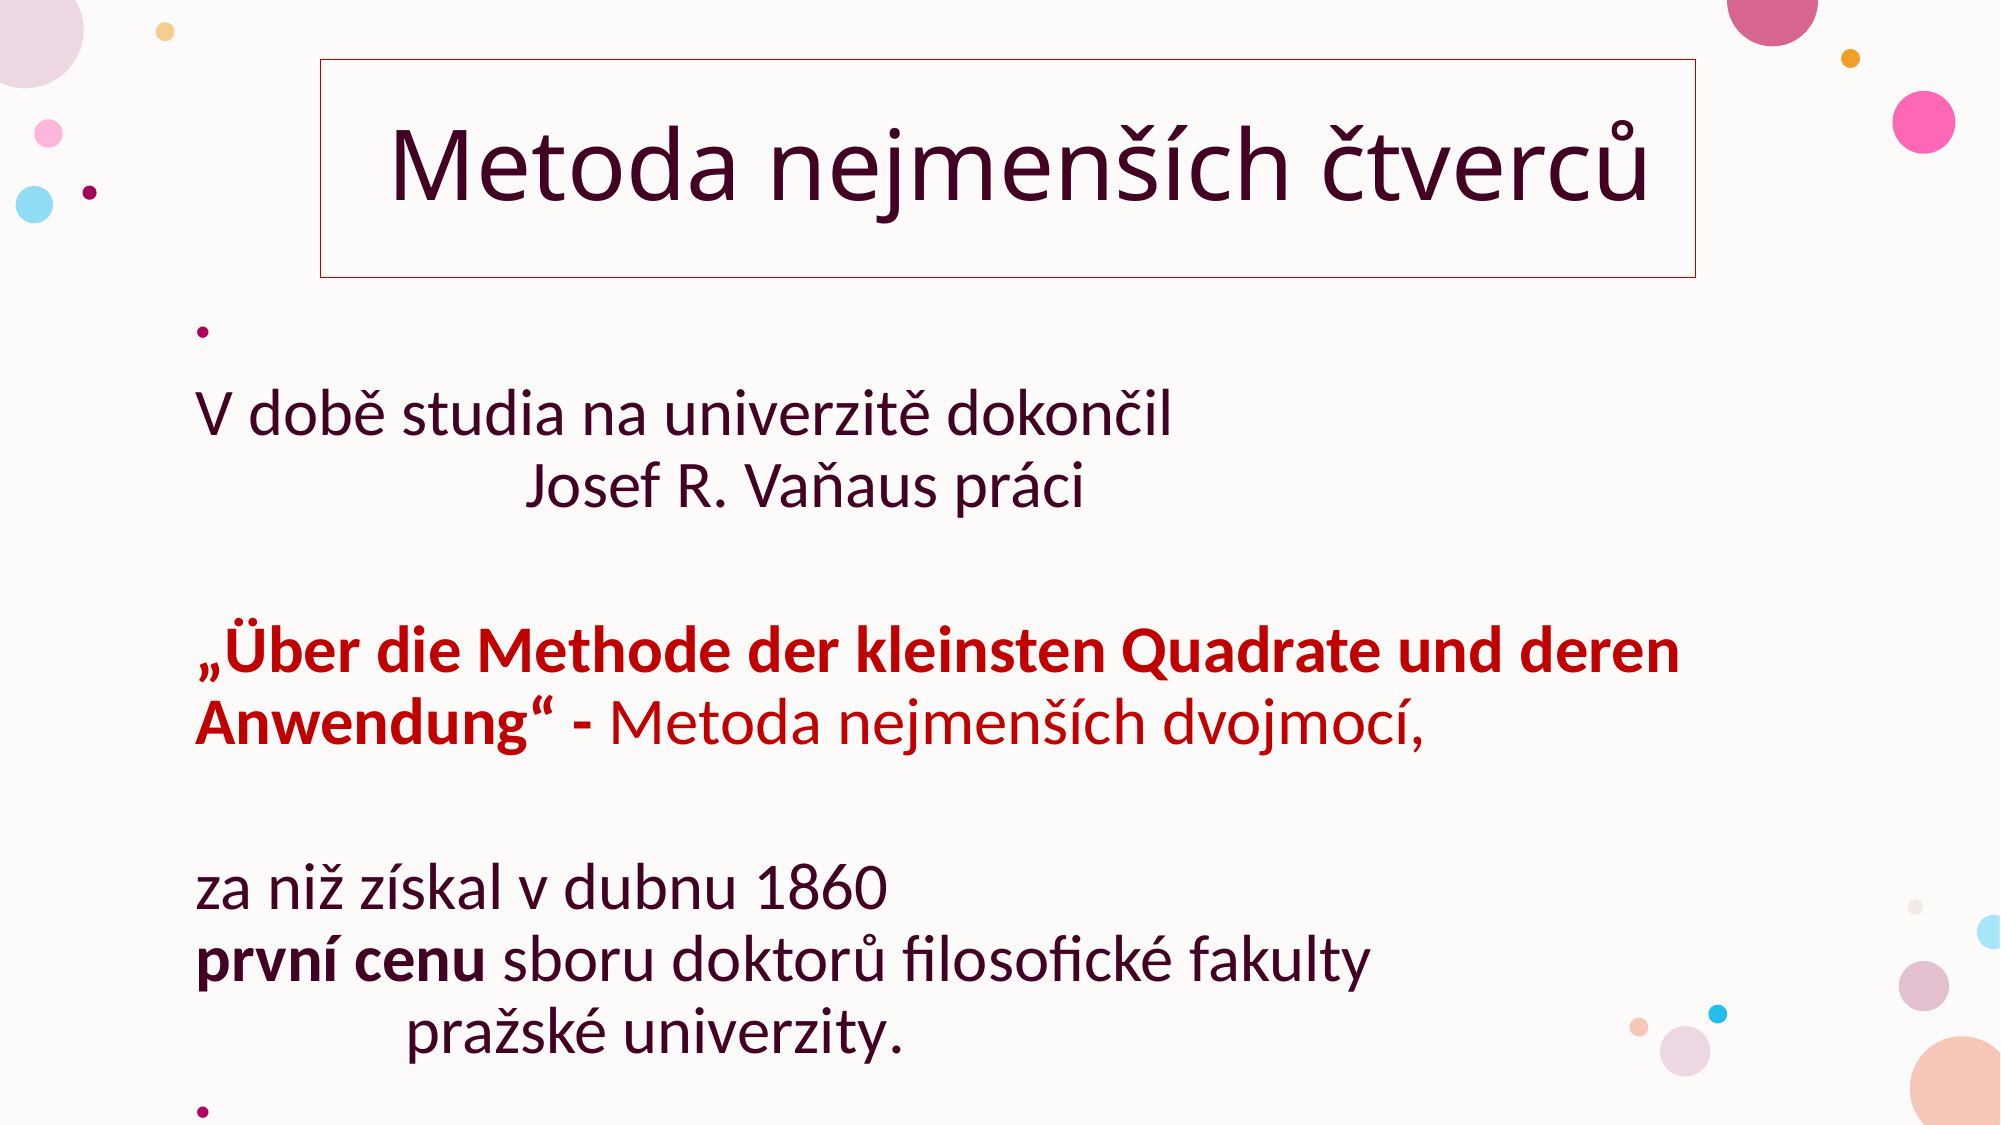

# Metoda nejmenších čtverců
V době studia na univerzitě dokončil
 Josef R. Vaňaus práci
„Über die Methode der kleinsten Quadrate und deren Anwendung“ - Metoda nejmenších dvojmocí,
za niž získal v dubnu 1860
první cenu sboru doktorů filosofické fakulty
 pražské univerzity.